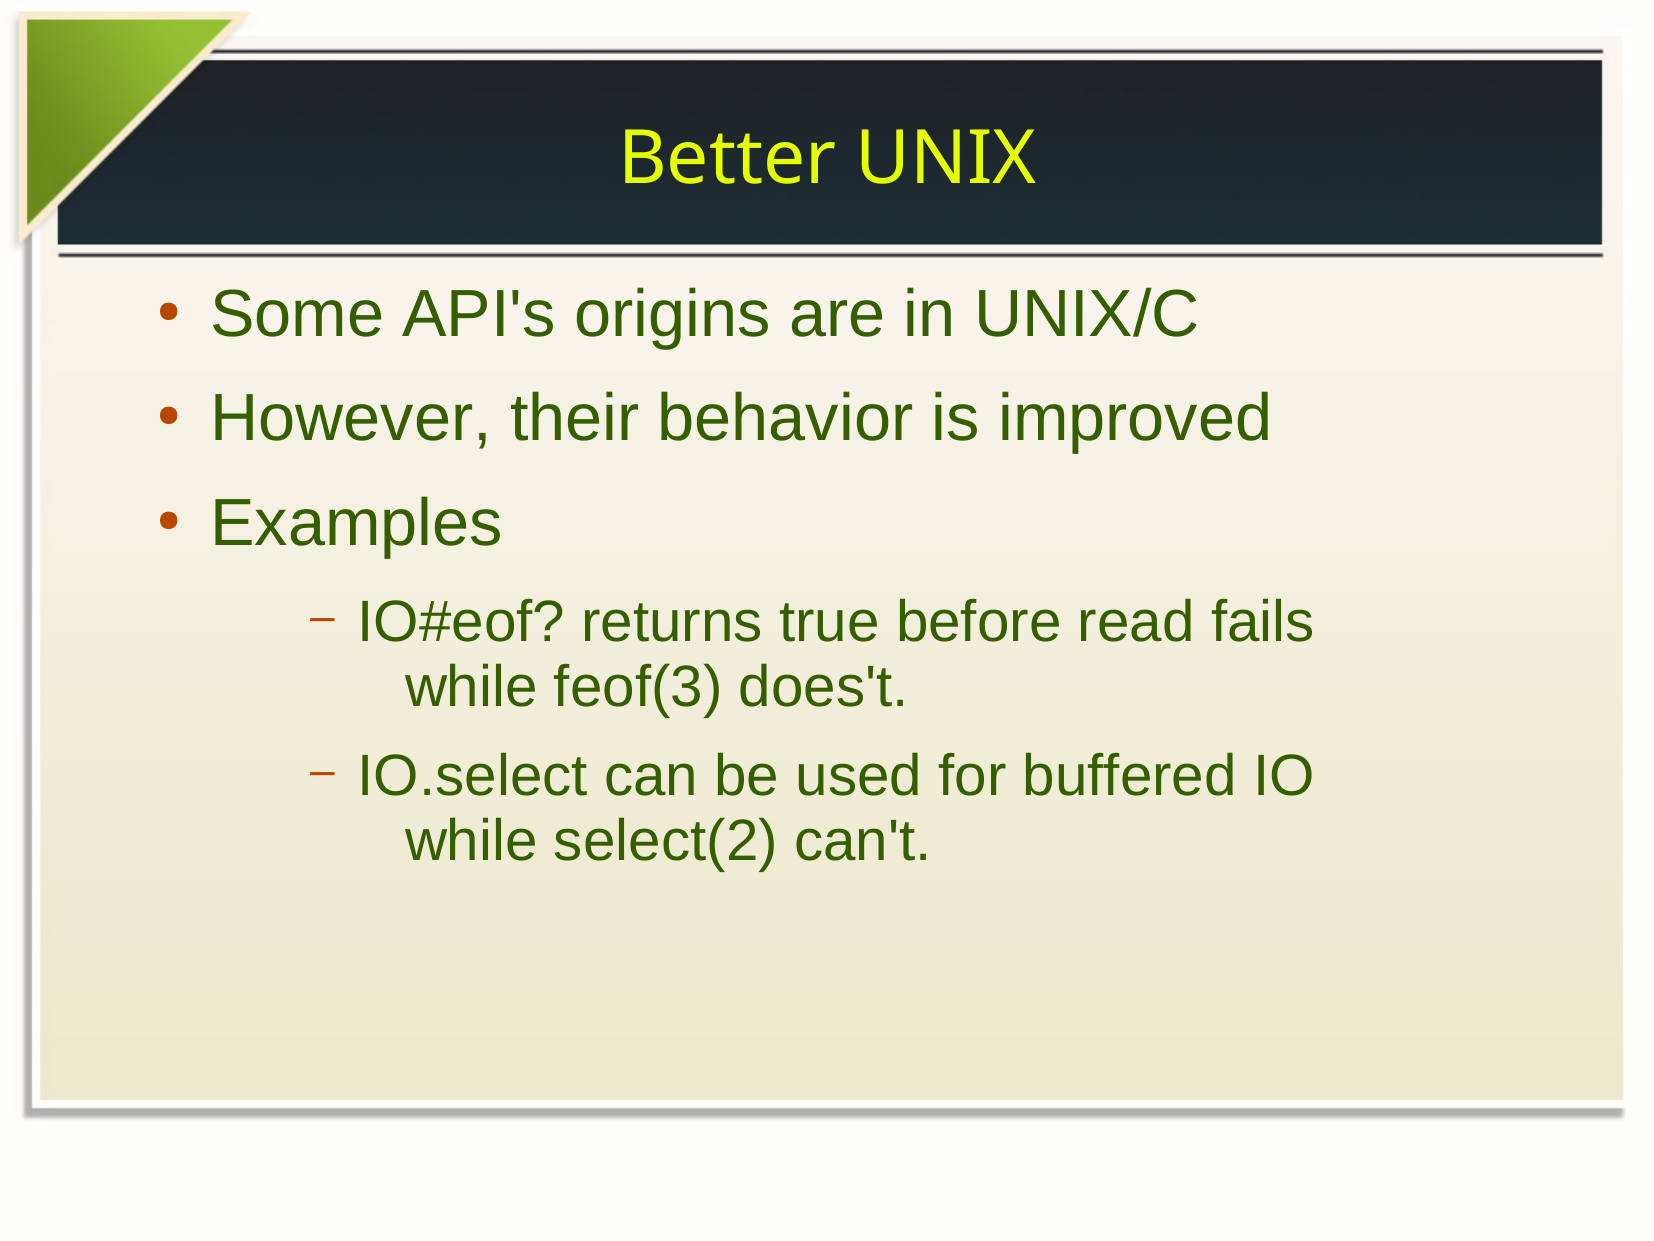

# Better UNIX
Some API's origins are in UNIX/C
However, their behavior is improved
Examples
IO#eof? returns true before read fails
while feof(3) does't.
IO.select can be used for buffered IO
while select(2) can't.